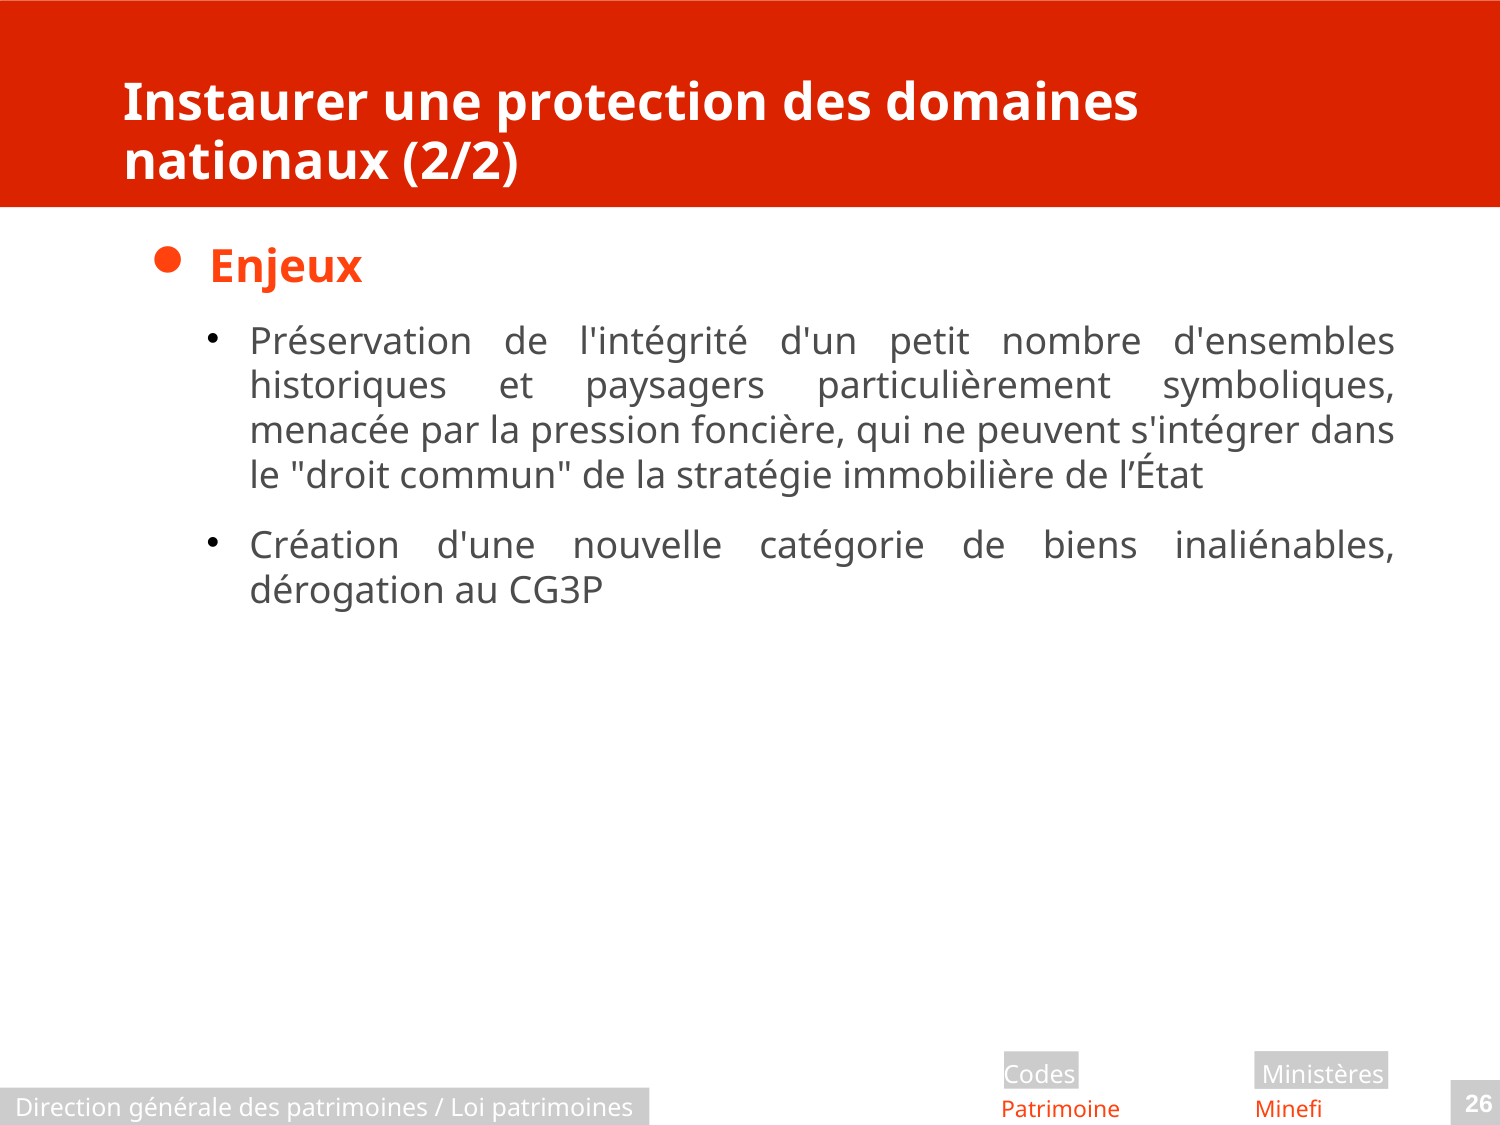

# Instaurer une protection des domaines nationaux (2/2)
Enjeux
Préservation de l'intégrité d'un petit nombre d'ensembles historiques et paysagers particulièrement symboliques, menacée par la pression foncière, qui ne peuvent s'intégrer dans le "droit commun" de la stratégie immobilière de l’État
Création d'une nouvelle catégorie de biens inaliénables, dérogation au CG3P
Codes
Ministères
Ministères
Patrimoine
Minefi